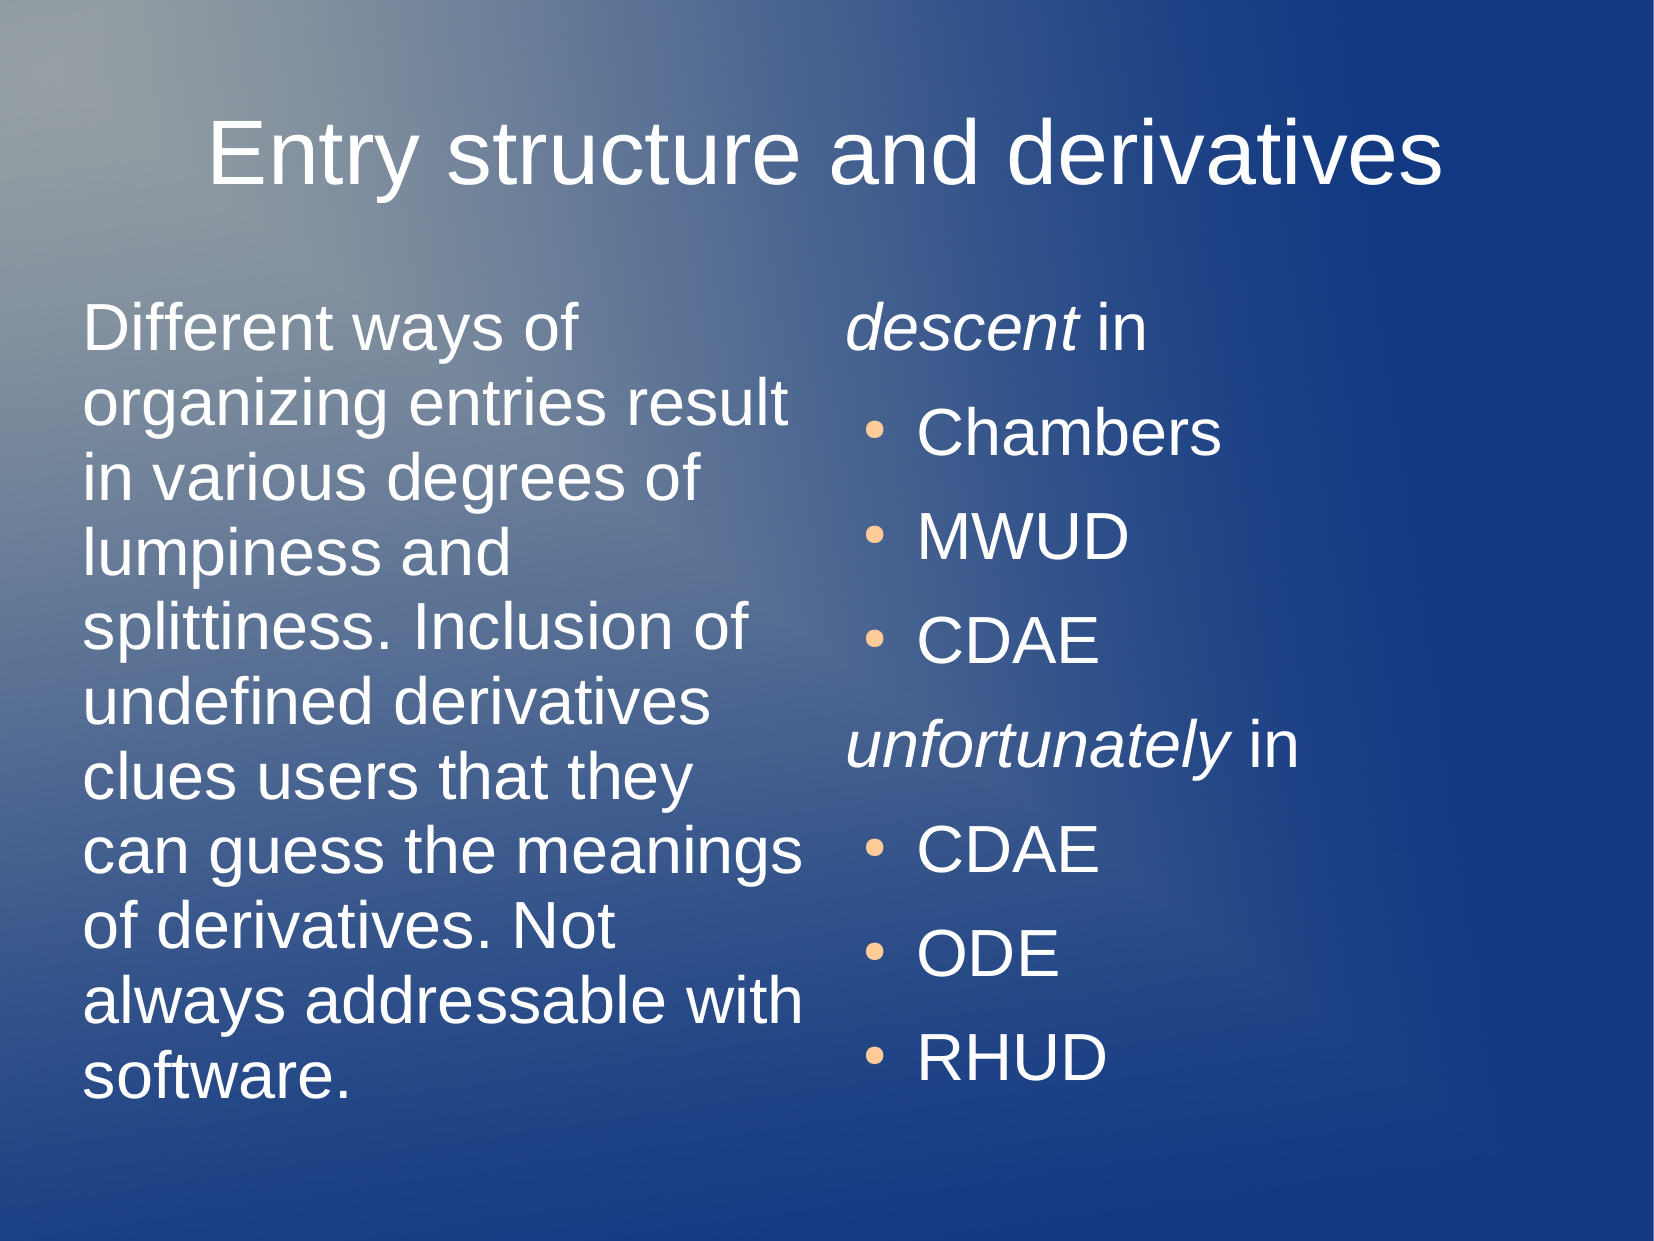

# Entry structure and derivatives
Different ways of organizing entries result in various degrees of lumpiness and splittiness. Inclusion of undefined derivatives clues users that they can guess the meanings of derivatives. Not always addressable with software.
descent in
Chambers
MWUD
CDAE
unfortunately in
CDAE
ODE
RHUD